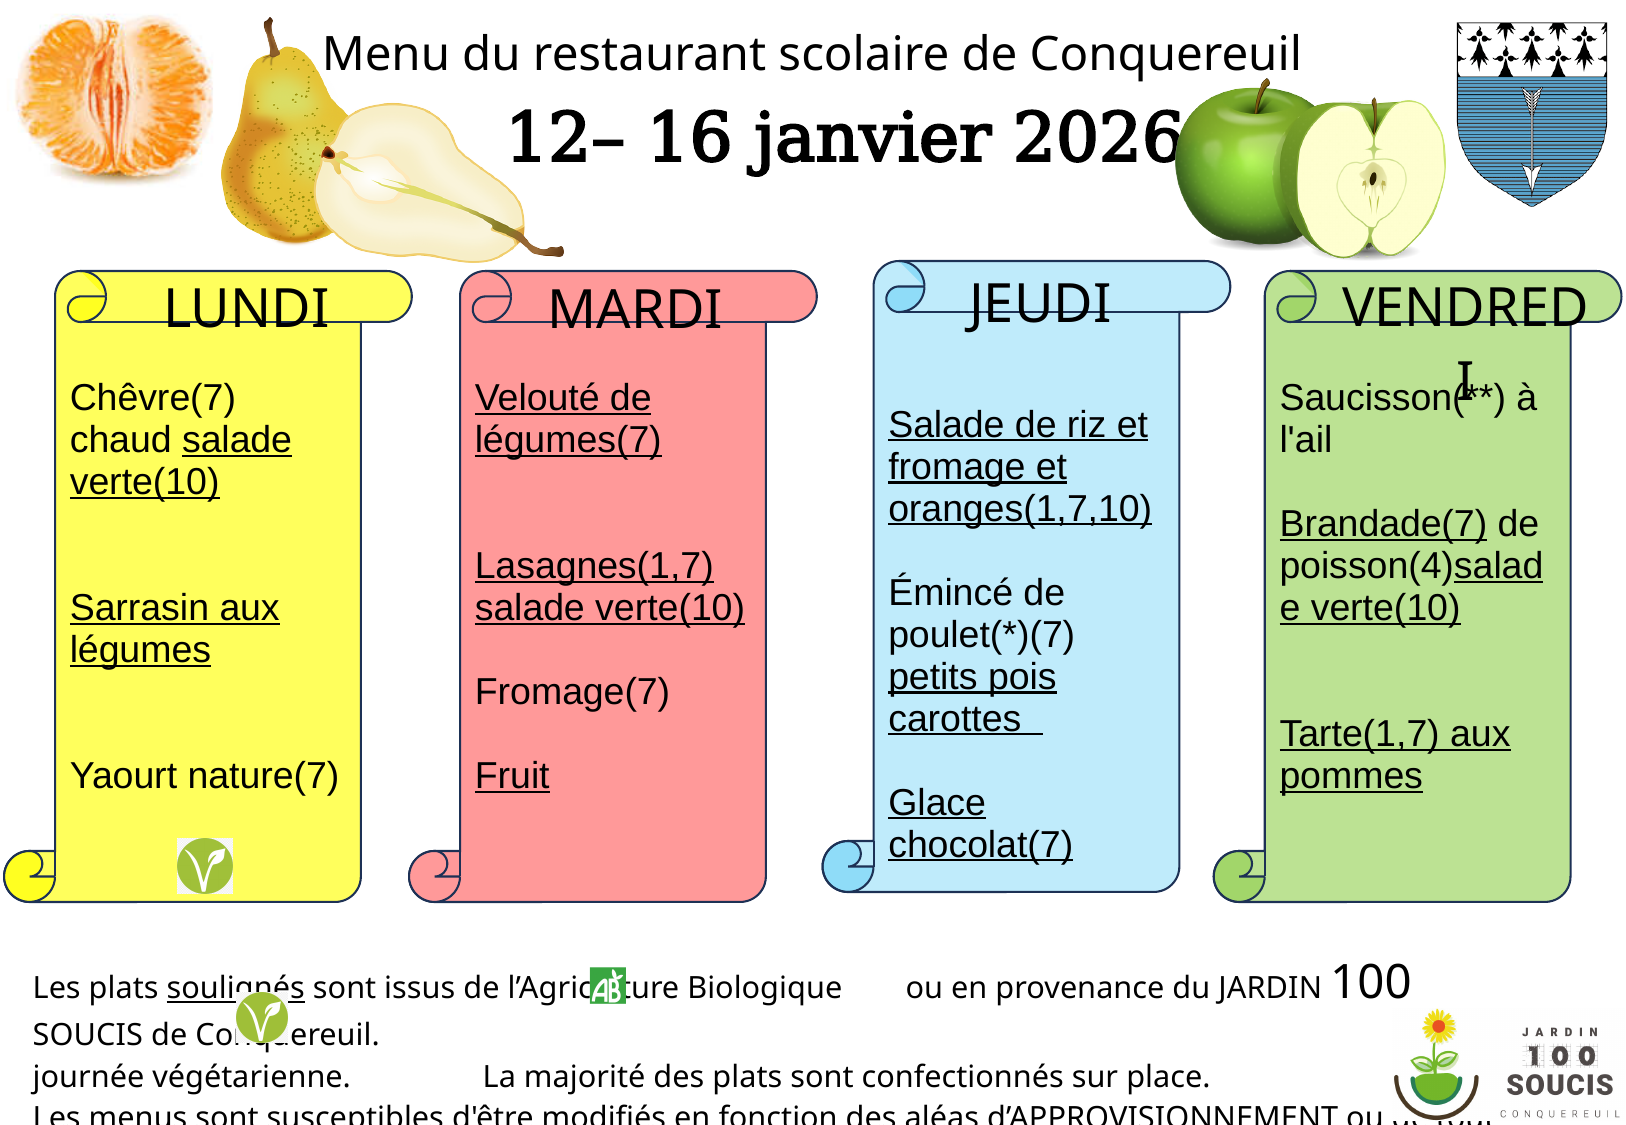

Menu du restaurant scolaire de Conquereuil
Les plats soulignés sont issus de l’Agriculture Biologique	 ou en provenance du JARDIN 100 SOUCIS de Conquereuil.
journée végétarienne.		La majorité des plats sont confectionnés sur place.
Les menus sont susceptibles d'être modifiés en fonction des aléas d’APPROVISIONNEMENT ou de tout autre imprévu.
12– 16 janvier 2026
JEUDI
Salade de riz et fromage et oranges(1,7,10)
Émincé de poulet(*)(7) petits pois carottes
Glace chocolat(7)
VENDREDI
LUNDI
MARDI
Chêvre(7) chaud salade verte(10)
Sarrasin aux légumes
Yaourt nature(7)
Velouté de légumes(7)
Lasagnes(1,7) salade verte(10)
Fromage(7)
Fruit
Saucisson(**) à l'ail
Brandade(7) de poisson(4)salade verte(10)
Tarte(1,7) aux pommes